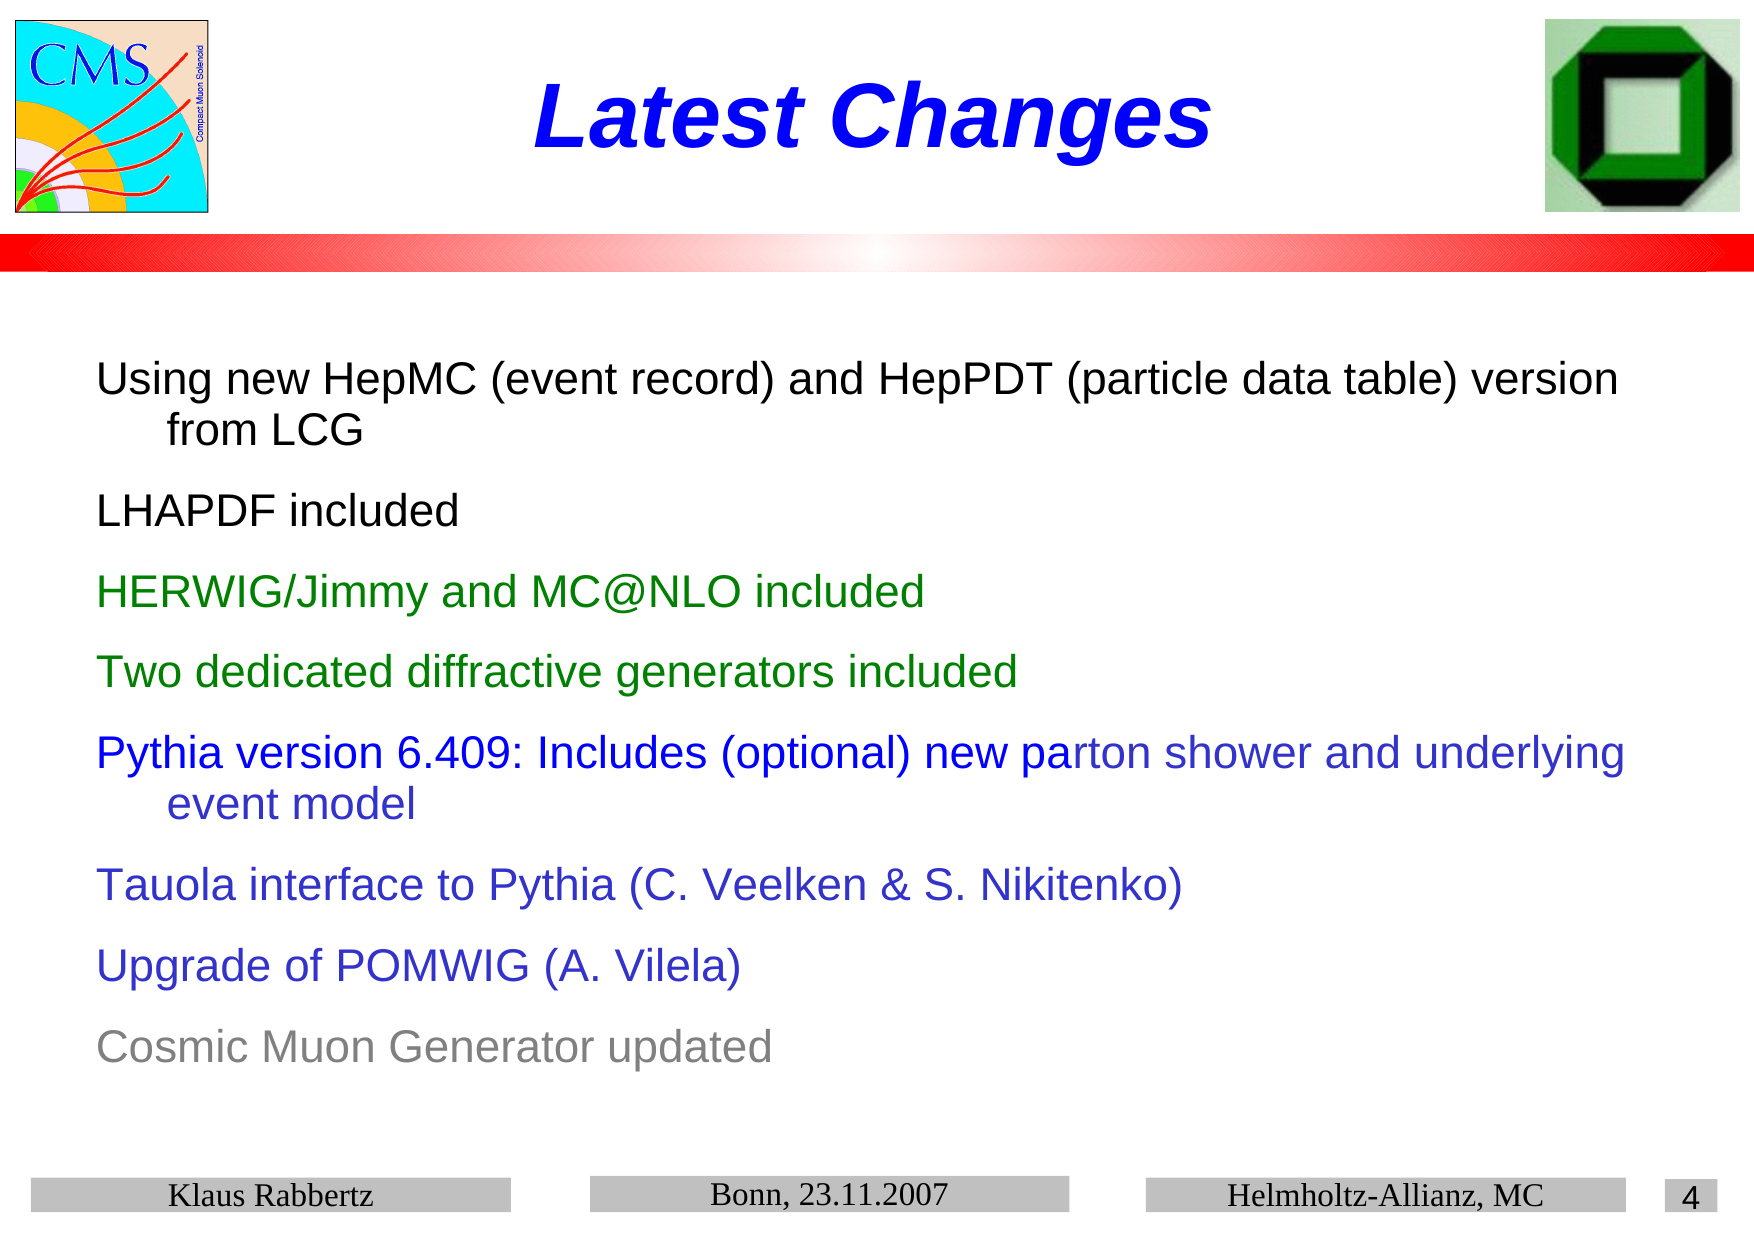

# Latest Changes
Using new HepMC (event record) and HepPDT (particle data table) version from LCG
LHAPDF included
HERWIG/Jimmy and MC@NLO included
Two dedicated diffractive generators included
Pythia version 6.409: Includes (optional) new parton shower and underlying event model
Tauola interface to Pythia (C. Veelken & S. Nikitenko)
Upgrade of POMWIG (A. Vilela)
Cosmic Muon Generator updated